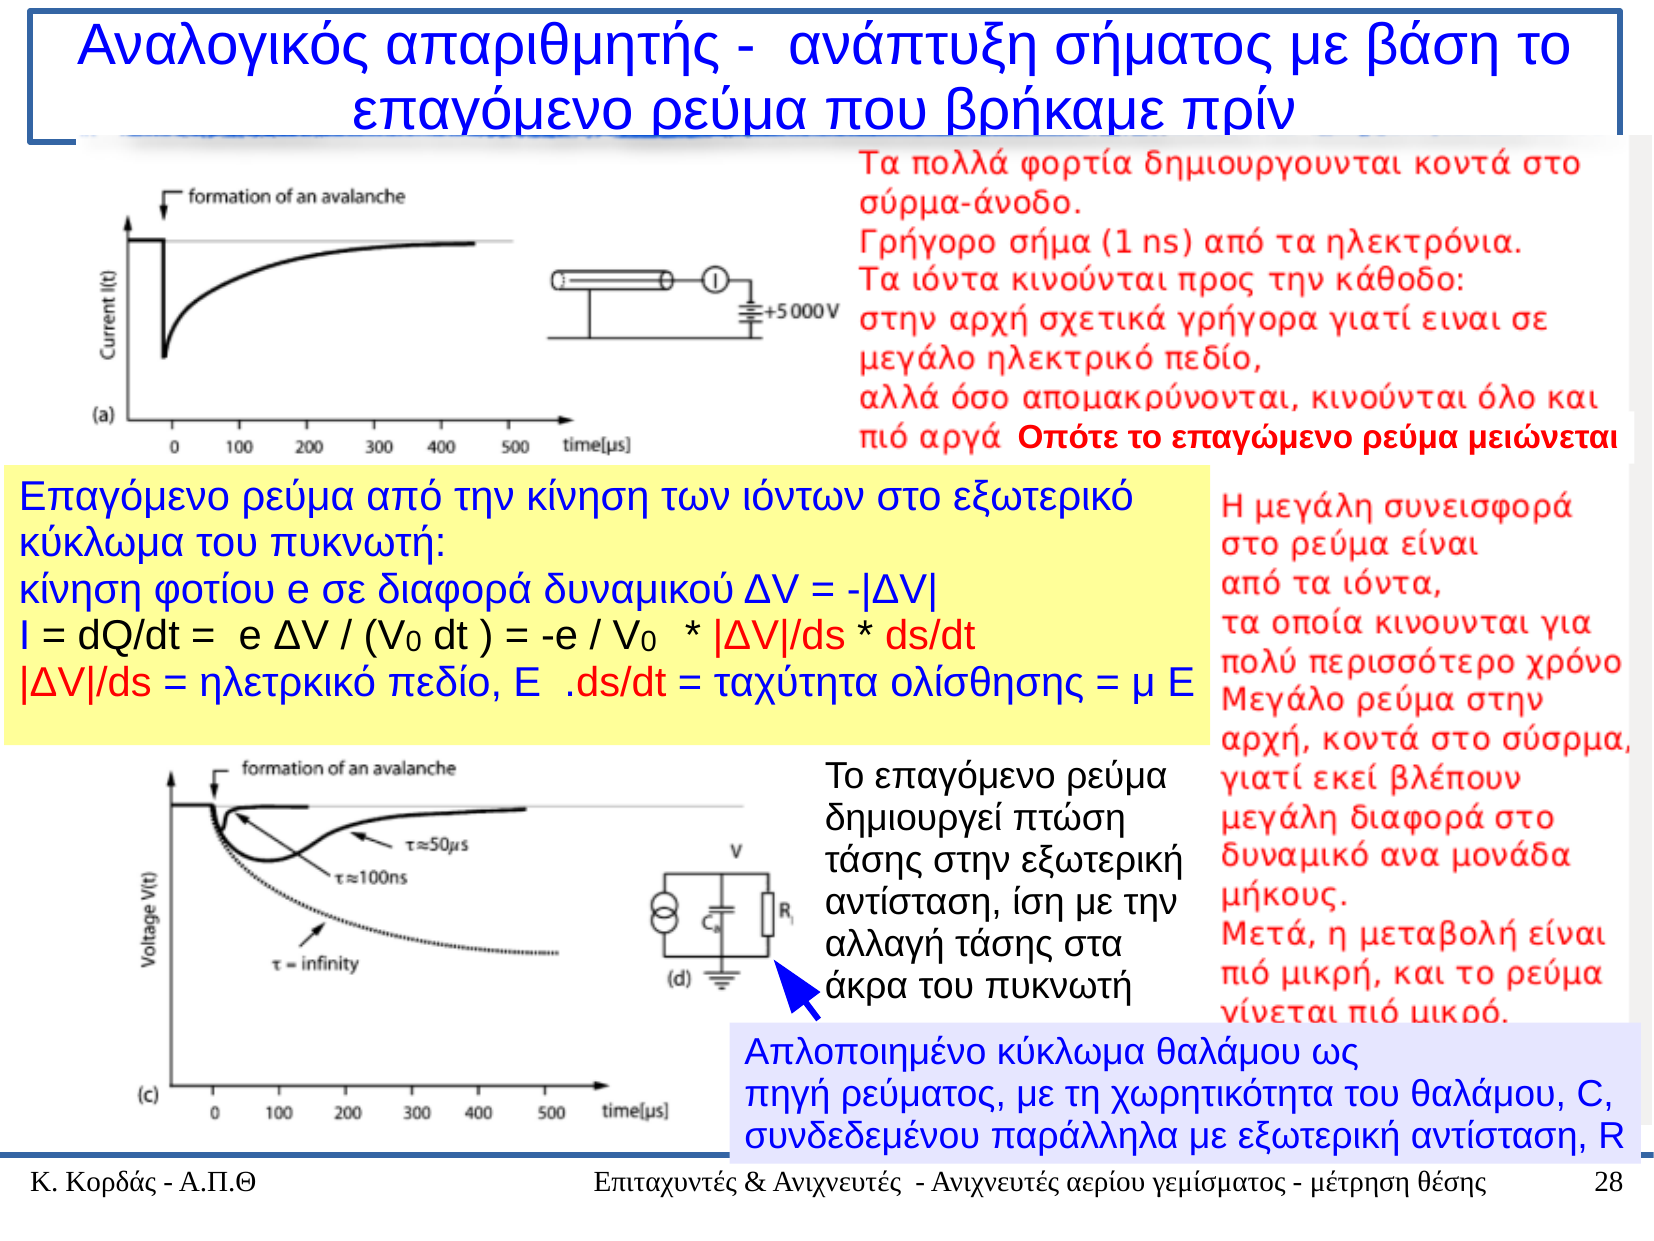

# Αναλογικός απαριθμητής - ανάπτυξη σήματος με βάση το επαγόμενο ρεύμα που βρήκαμε πρίν
Οπότε το επαγώμενο ρεύμα μειώνεται
Επαγόμενο ρεύμα από την κίνηση των ιόντων στο εξωτερικό
κύκλωμα του πυκνωτή:
κίνηση φοτίου e σε διαφορά δυναμικού ΔV = -|ΔV|
I = dQ/dt = e ΔV / (V0 dt ) = -e / V0 * |ΔV|/ds * ds/dt
|ΔV|/ds = ηλετρκικό πεδίο, Ε .ds/dt = ταχύτητα ολίσθησης = μ Ε
Το επαγόμενο ρεύμα
δημιουργεί πτώση
τάσης στην εξωτερική
αντίσταση, ίση με την
αλλαγή τάσης στα
άκρα του πυκνωτή
Απλοποιημένο κύκλωμα θαλάμου ως
πηγή ρεύματος, με τη χωρητικότητα του θαλάμου, C,
συνδεδεμένου παράλληλα με εξωτερική αντίσταση, R
Κ. Κορδάς - Α.Π.Θ
Επιταχυντές & Ανιχνευτές - Ανιχνευτές αερίου γεμίσματος - μέτρηση θέσης
28